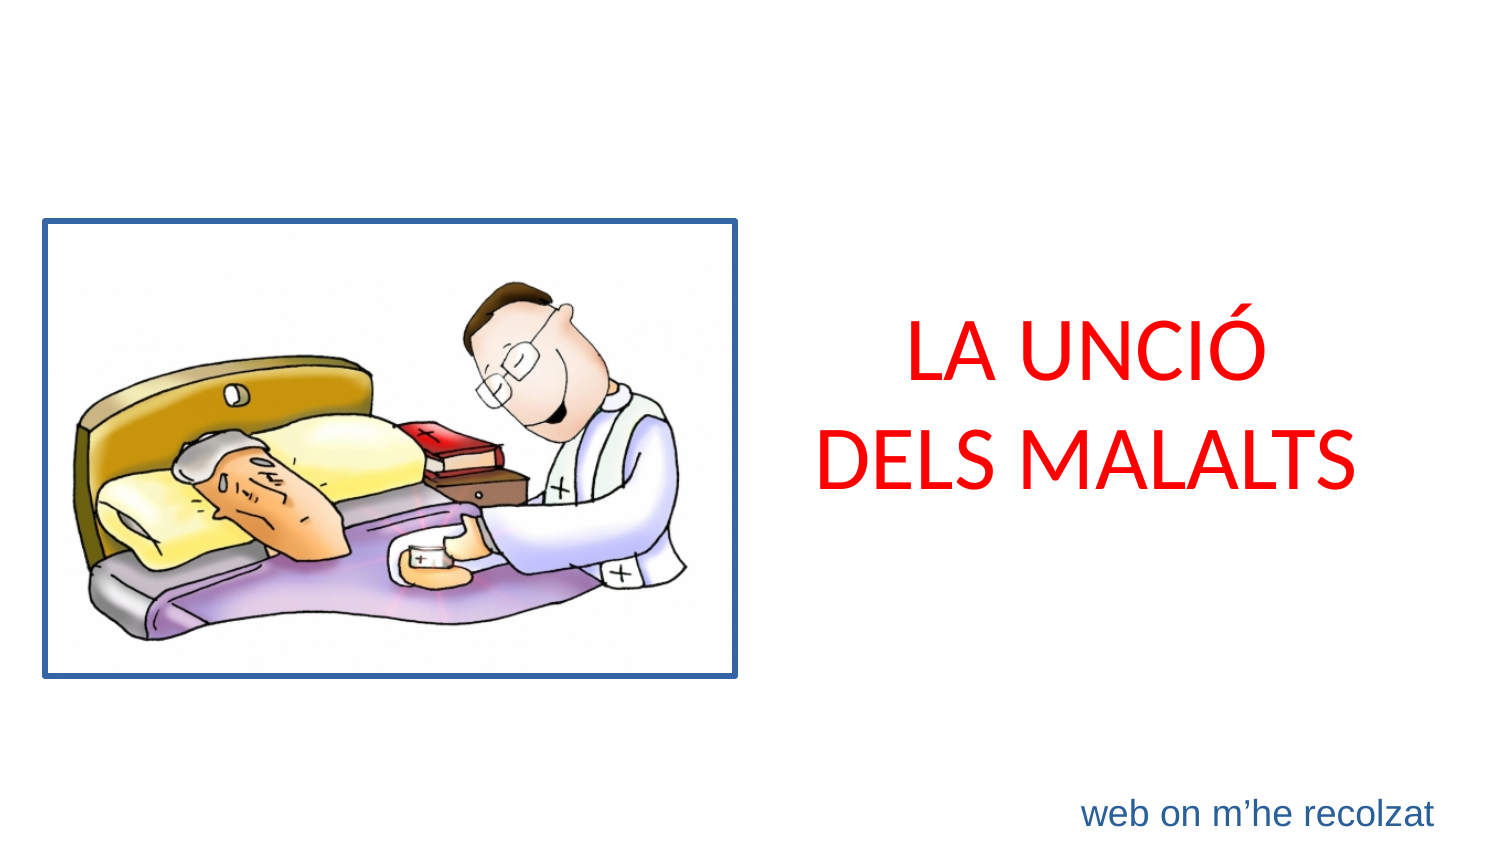

# LA UNCIÓ DELS MALALTS
web on m’he recolzat